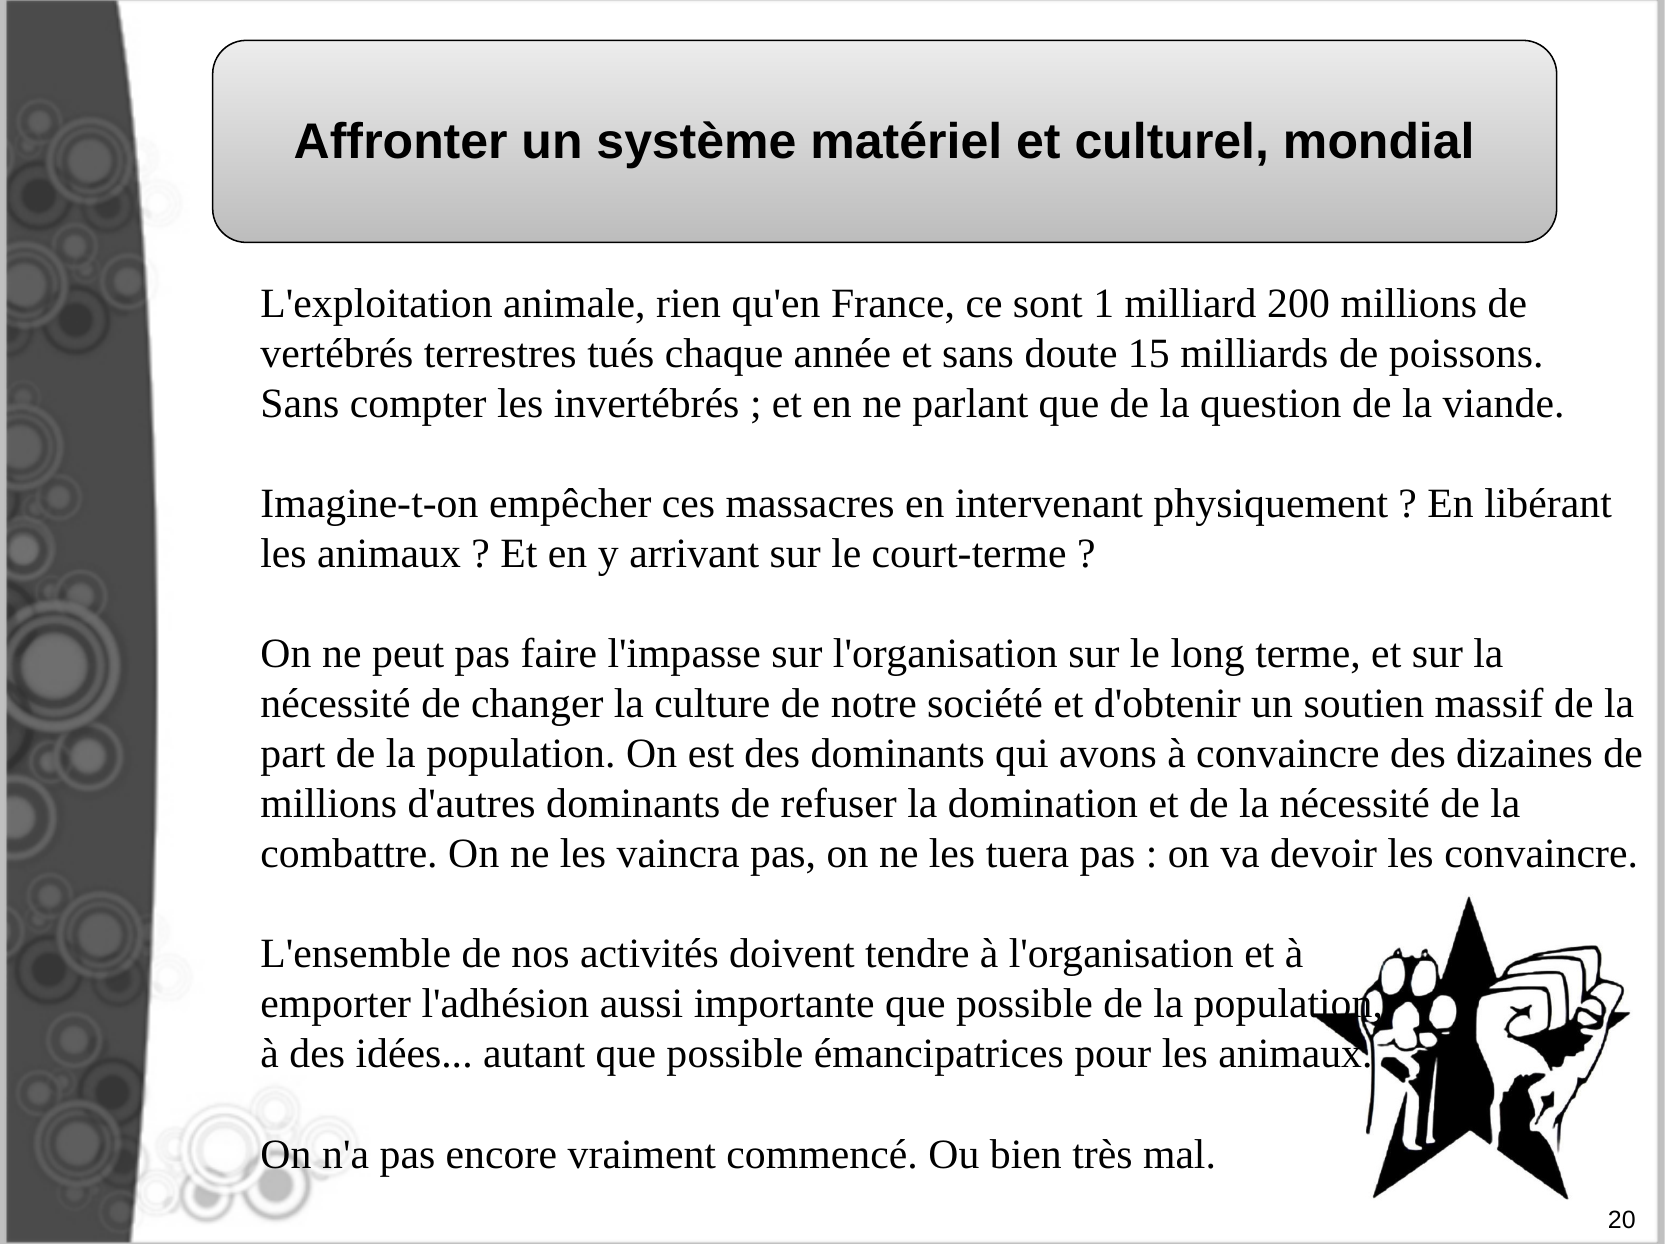

Affronter un système matériel et culturel, mondial
L'exploitation animale, rien qu'en France, ce sont 1 milliard 200 millions de vertébrés terrestres tués chaque année et sans doute 15 milliards de poissons.
Sans compter les invertébrés ; et en ne parlant que de la question de la viande.
Imagine-t-on empêcher ces massacres en intervenant physiquement ? En libérant les animaux ? Et en y arrivant sur le court-terme ?
On ne peut pas faire l'impasse sur l'organisation sur le long terme, et sur la nécessité de changer la culture de notre société et d'obtenir un soutien massif de la part de la population. On est des dominants qui avons à convaincre des dizaines de millions d'autres dominants de refuser la domination et de la nécessité de la combattre. On ne les vaincra pas, on ne les tuera pas : on va devoir les convaincre.
L'ensemble de nos activités doivent tendre à l'organisation et à
emporter l'adhésion aussi importante que possible de la population,
à des idées... autant que possible émancipatrices pour les animaux.
On n'a pas encore vraiment commencé. Ou bien très mal.
20